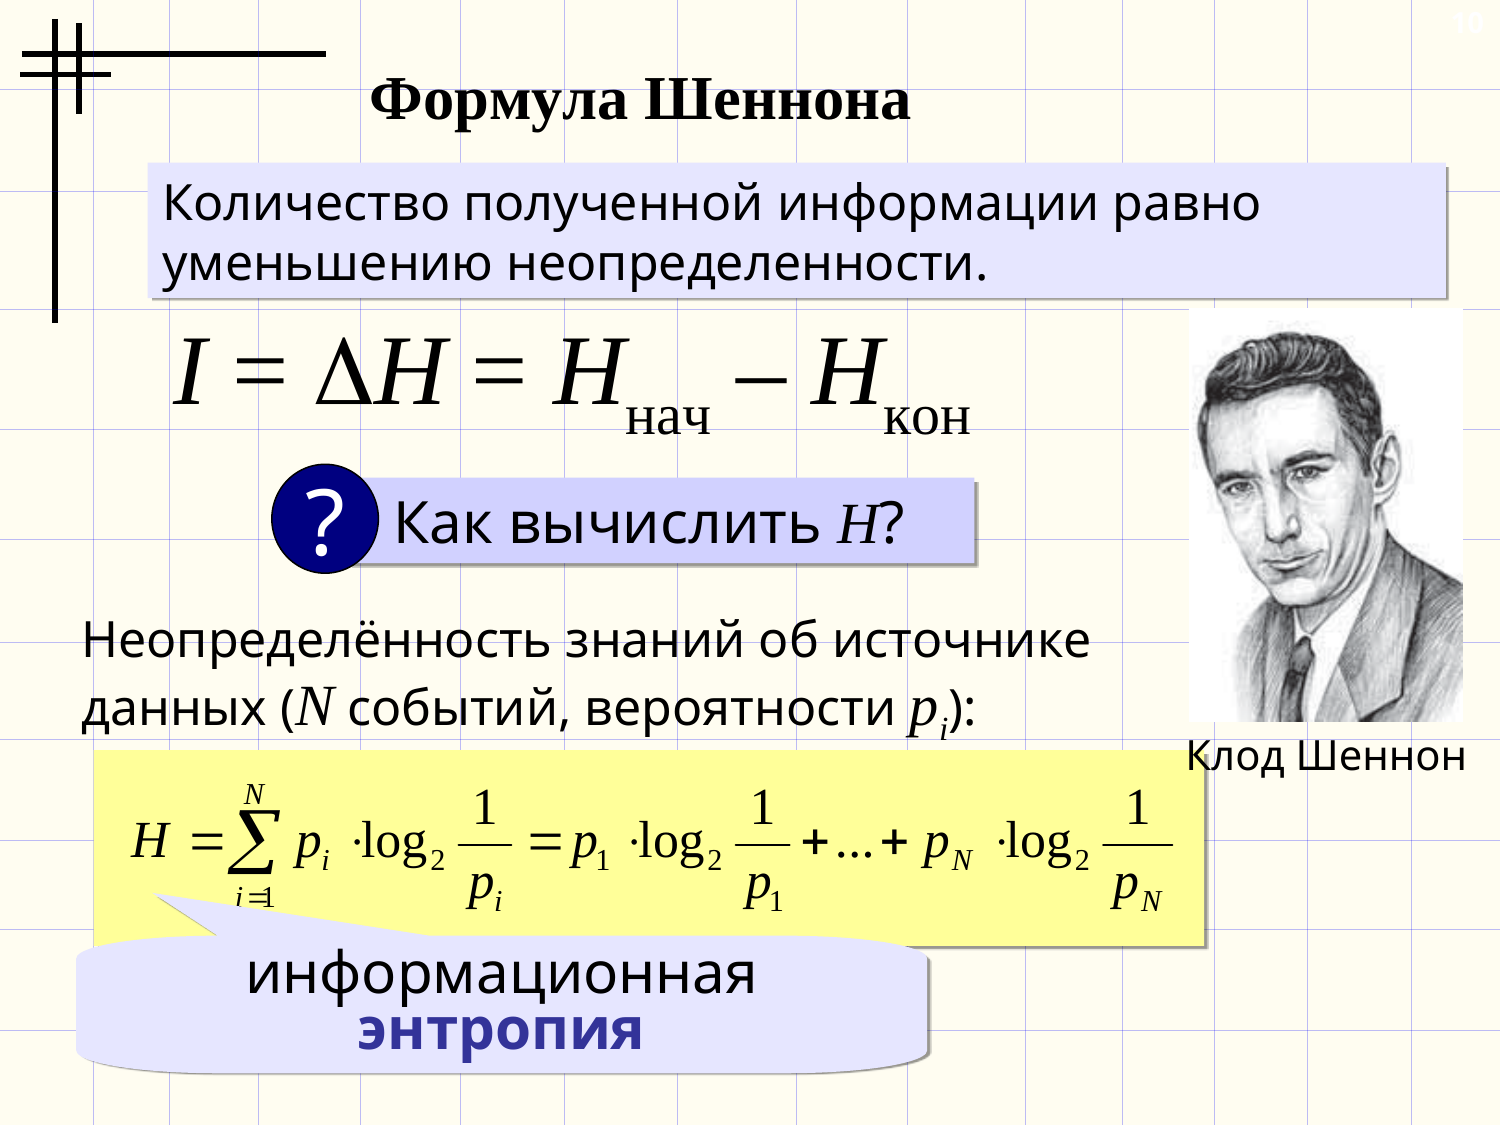

# Формула Шеннона
Количество полученной информации равно уменьшению неопределенности.
I = H = Hнач – Hкон
Клод Шеннон
?
 Как вычислить H?
Неопределённость знаний об источнике данных (N событий, вероятности pi):
информационная энтропия